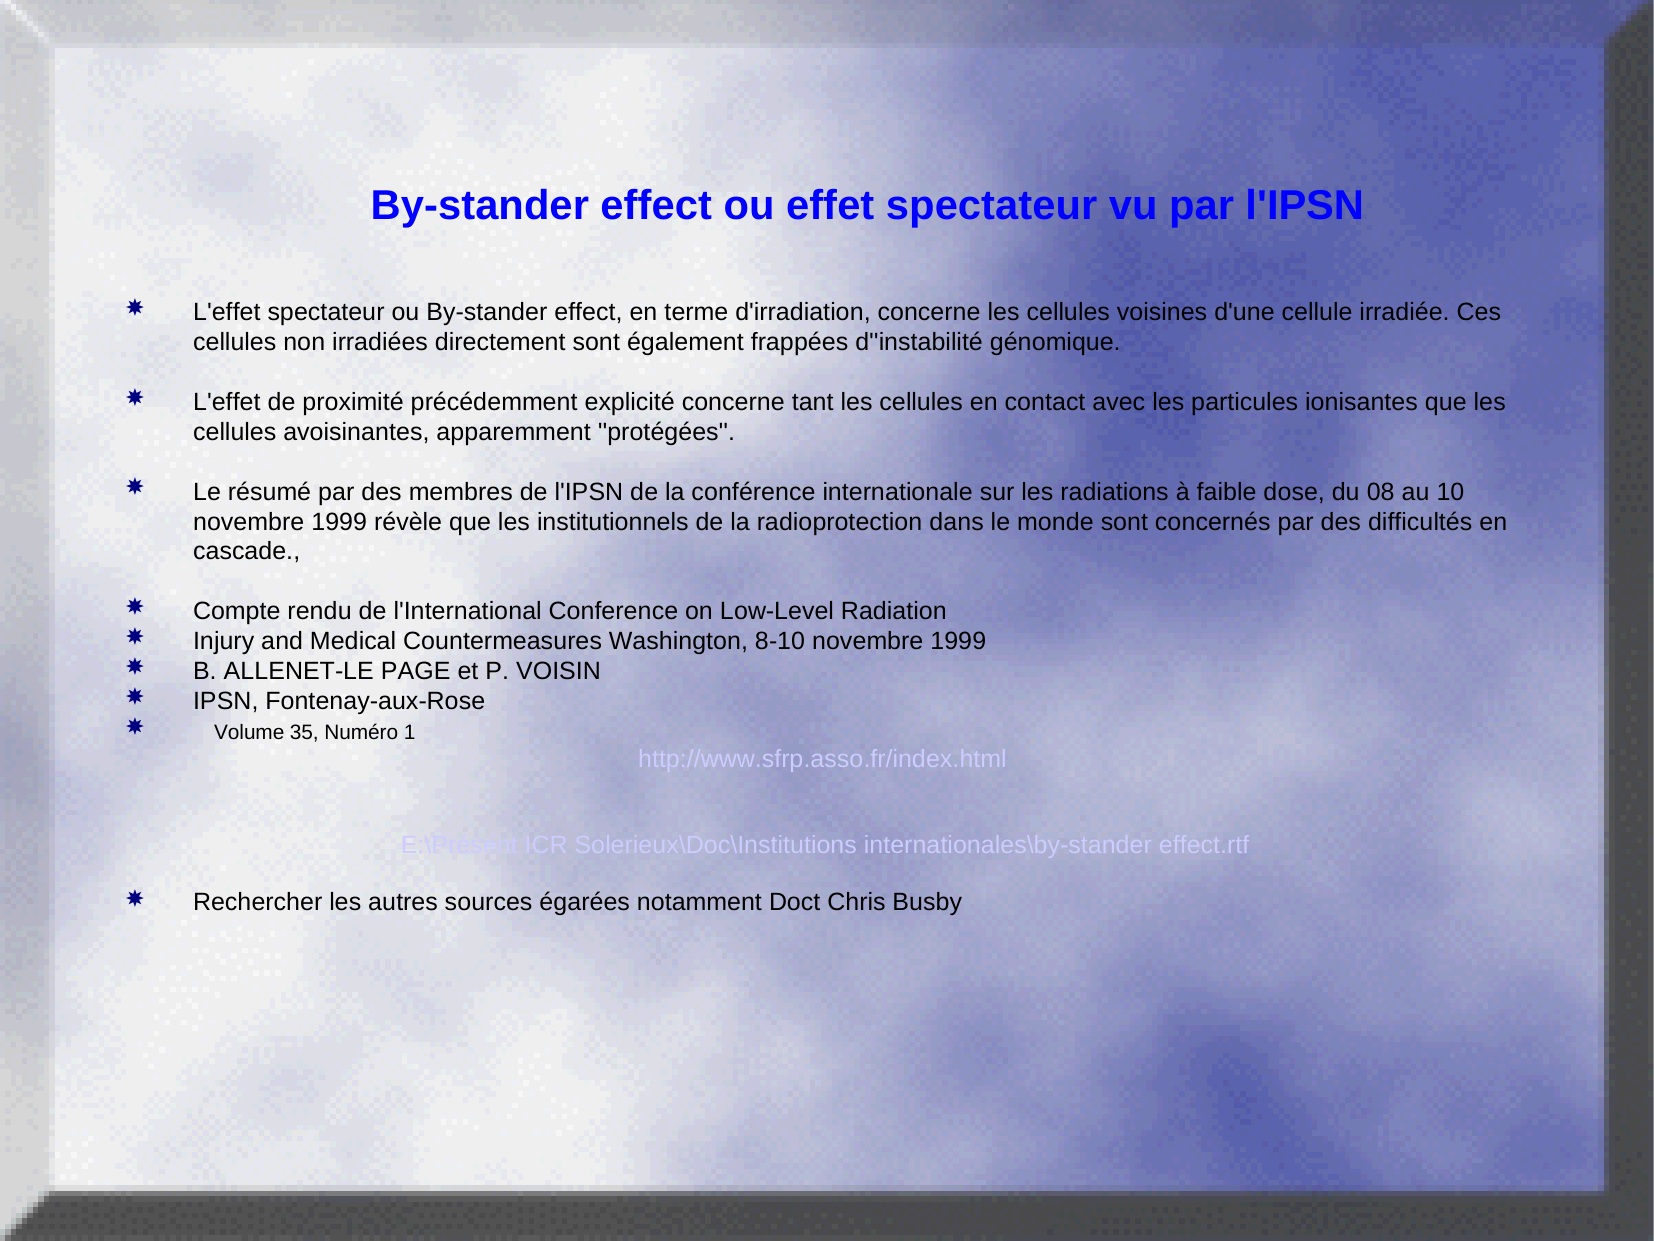

# By-stander effect ou effet spectateur vu par l'IPSN
L'effet spectateur ou By-stander effect, en terme d'irradiation, concerne les cellules voisines d'une cellule irradiée. Ces cellules non irradiées directement sont également frappées d''instabilité génomique.
L'effet de proximité précédemment explicité concerne tant les cellules en contact avec les particules ionisantes que les cellules avoisinantes, apparemment ''protégées''.
Le résumé par des membres de l'IPSN de la conférence internationale sur les radiations à faible dose, du 08 au 10 novembre 1999 révèle que les institutionnels de la radioprotection dans le monde sont concernés par des difficultés en cascade.,
Compte rendu de l'International Conference on Low-Level Radiation
Injury and Medical Countermeasures Washington, 8-10 novembre 1999
B. ALLENET-LE PAGE et P. VOISIN
IPSN, Fontenay-aux-Rose
 Volume 35, Numéro 1
http://www.sfrp.asso.fr/index.html
 E:\Présent ICR Solerieux\Doc\Institutions internationales\by-stander effect.rtf
Rechercher les autres sources égarées notamment Doct Chris Busby